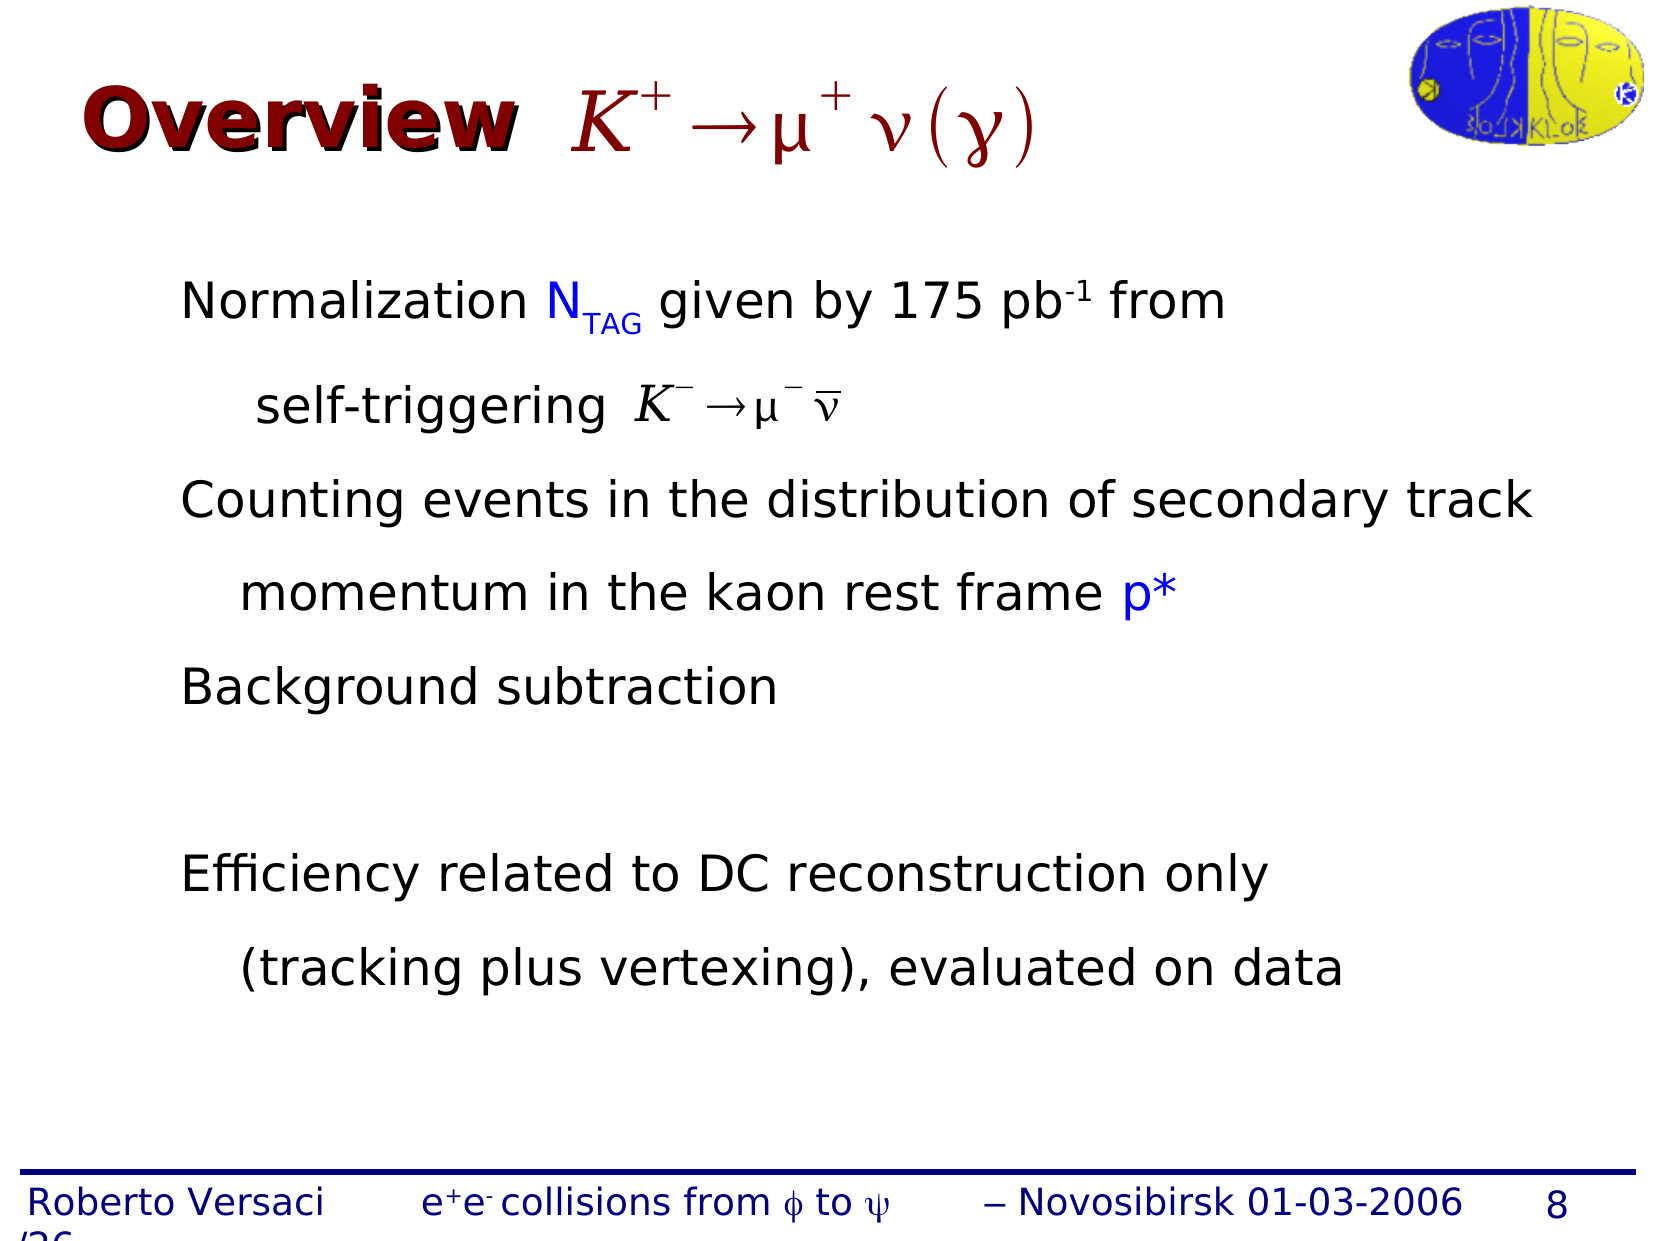

Overview
 Normalization NTAG given by 175 pb-1 from
	 self-triggering
 Counting events in the distribution of secondary track
	momentum in the kaon rest frame p*
 Background subtraction
 Efficiency related to DC reconstruction only
	(tracking plus vertexing), evaluated on data
8